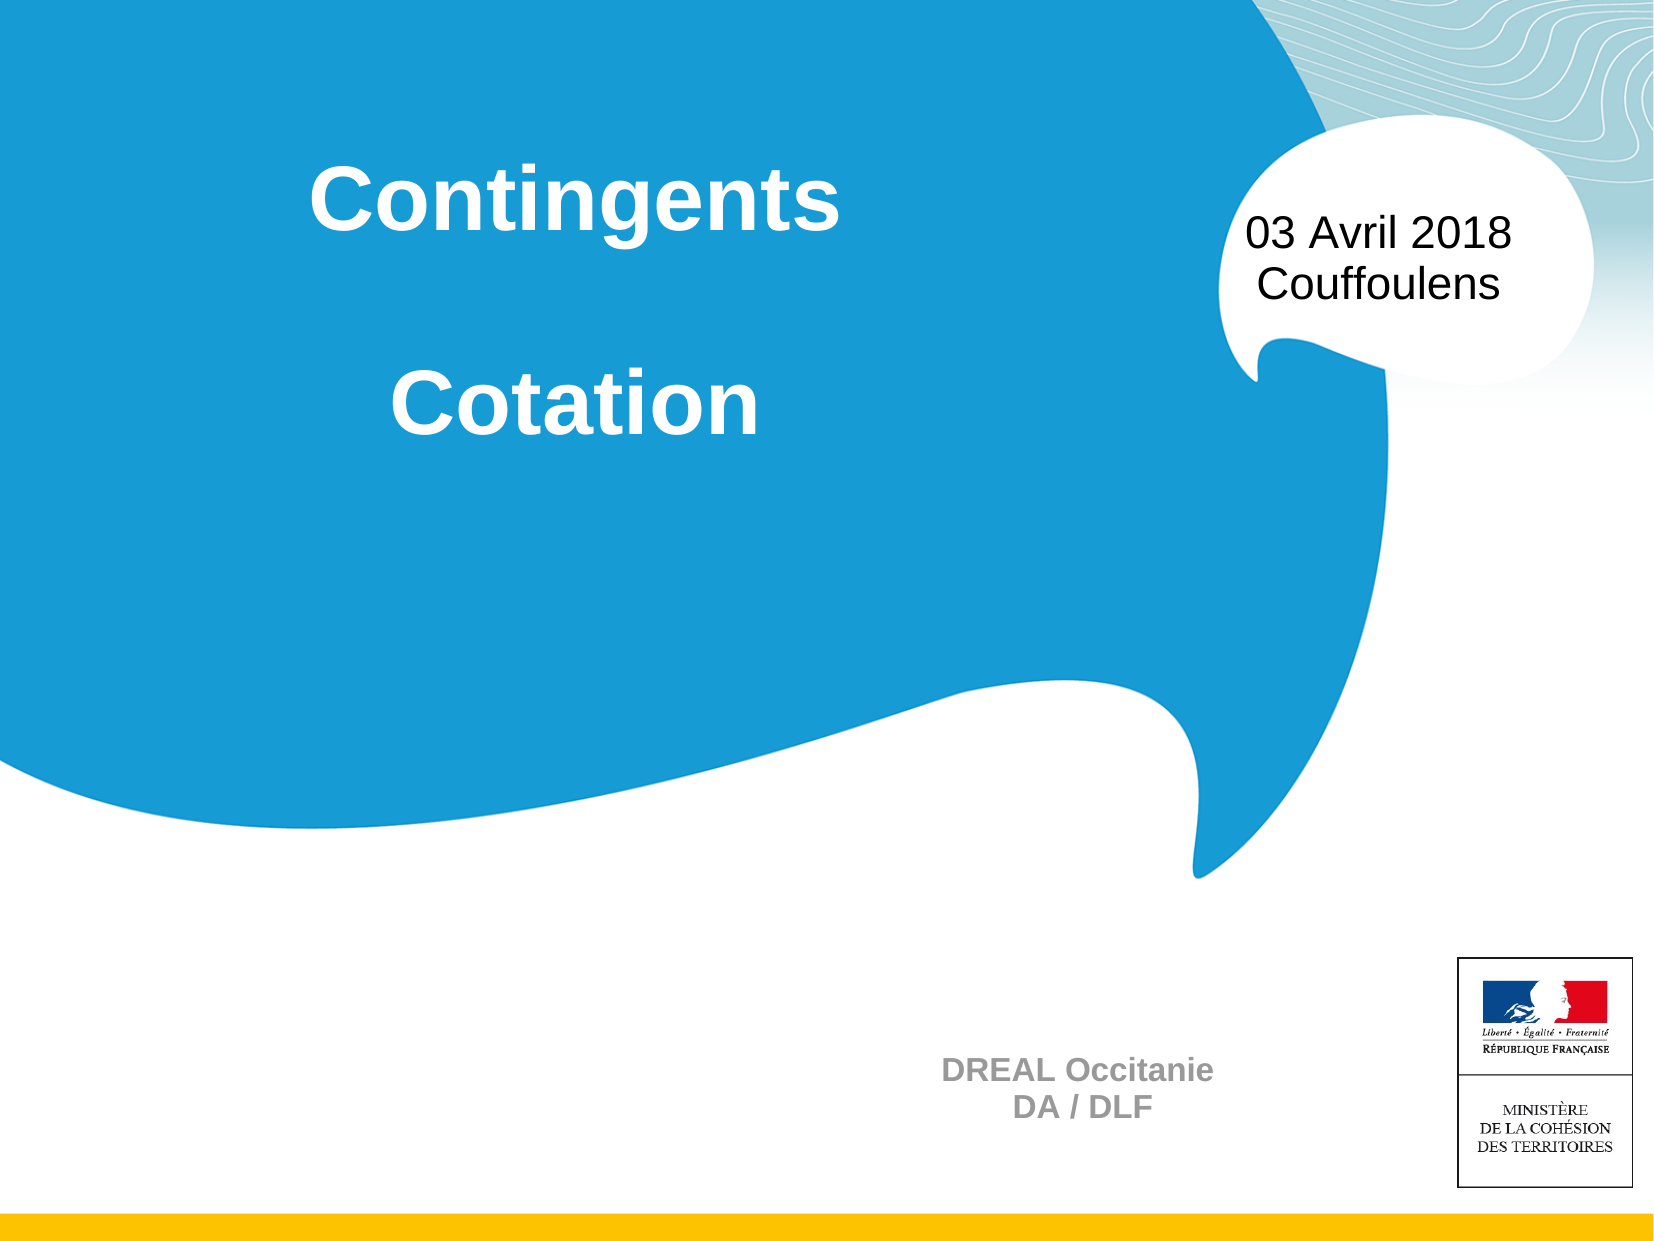

Contingents
Cotation
03 Avril 2018
Couffoulens
DREAL Occitanie
 DA / DLF